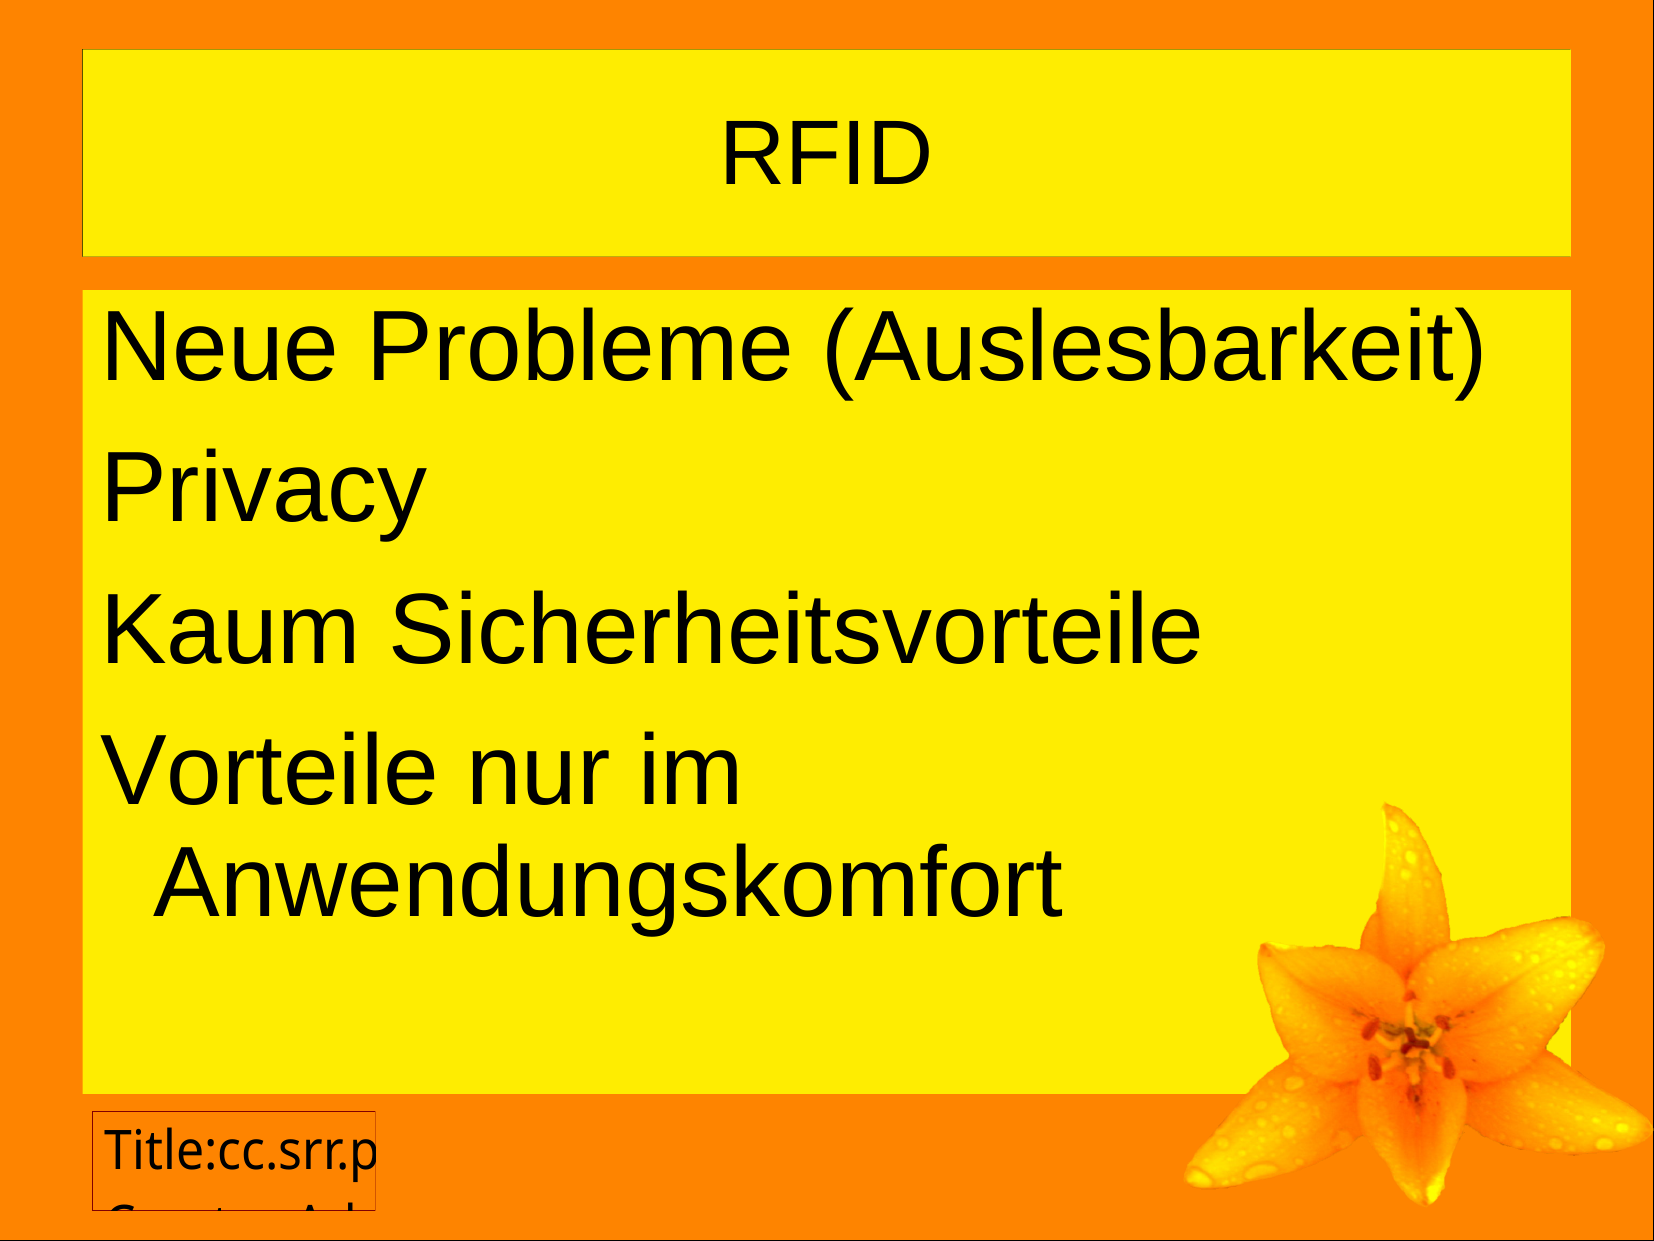

# RFID
Neue Probleme (Auslesbarkeit)
Privacy
Kaum Sicherheitsvorteile
Vorteile nur im Anwendungskomfort